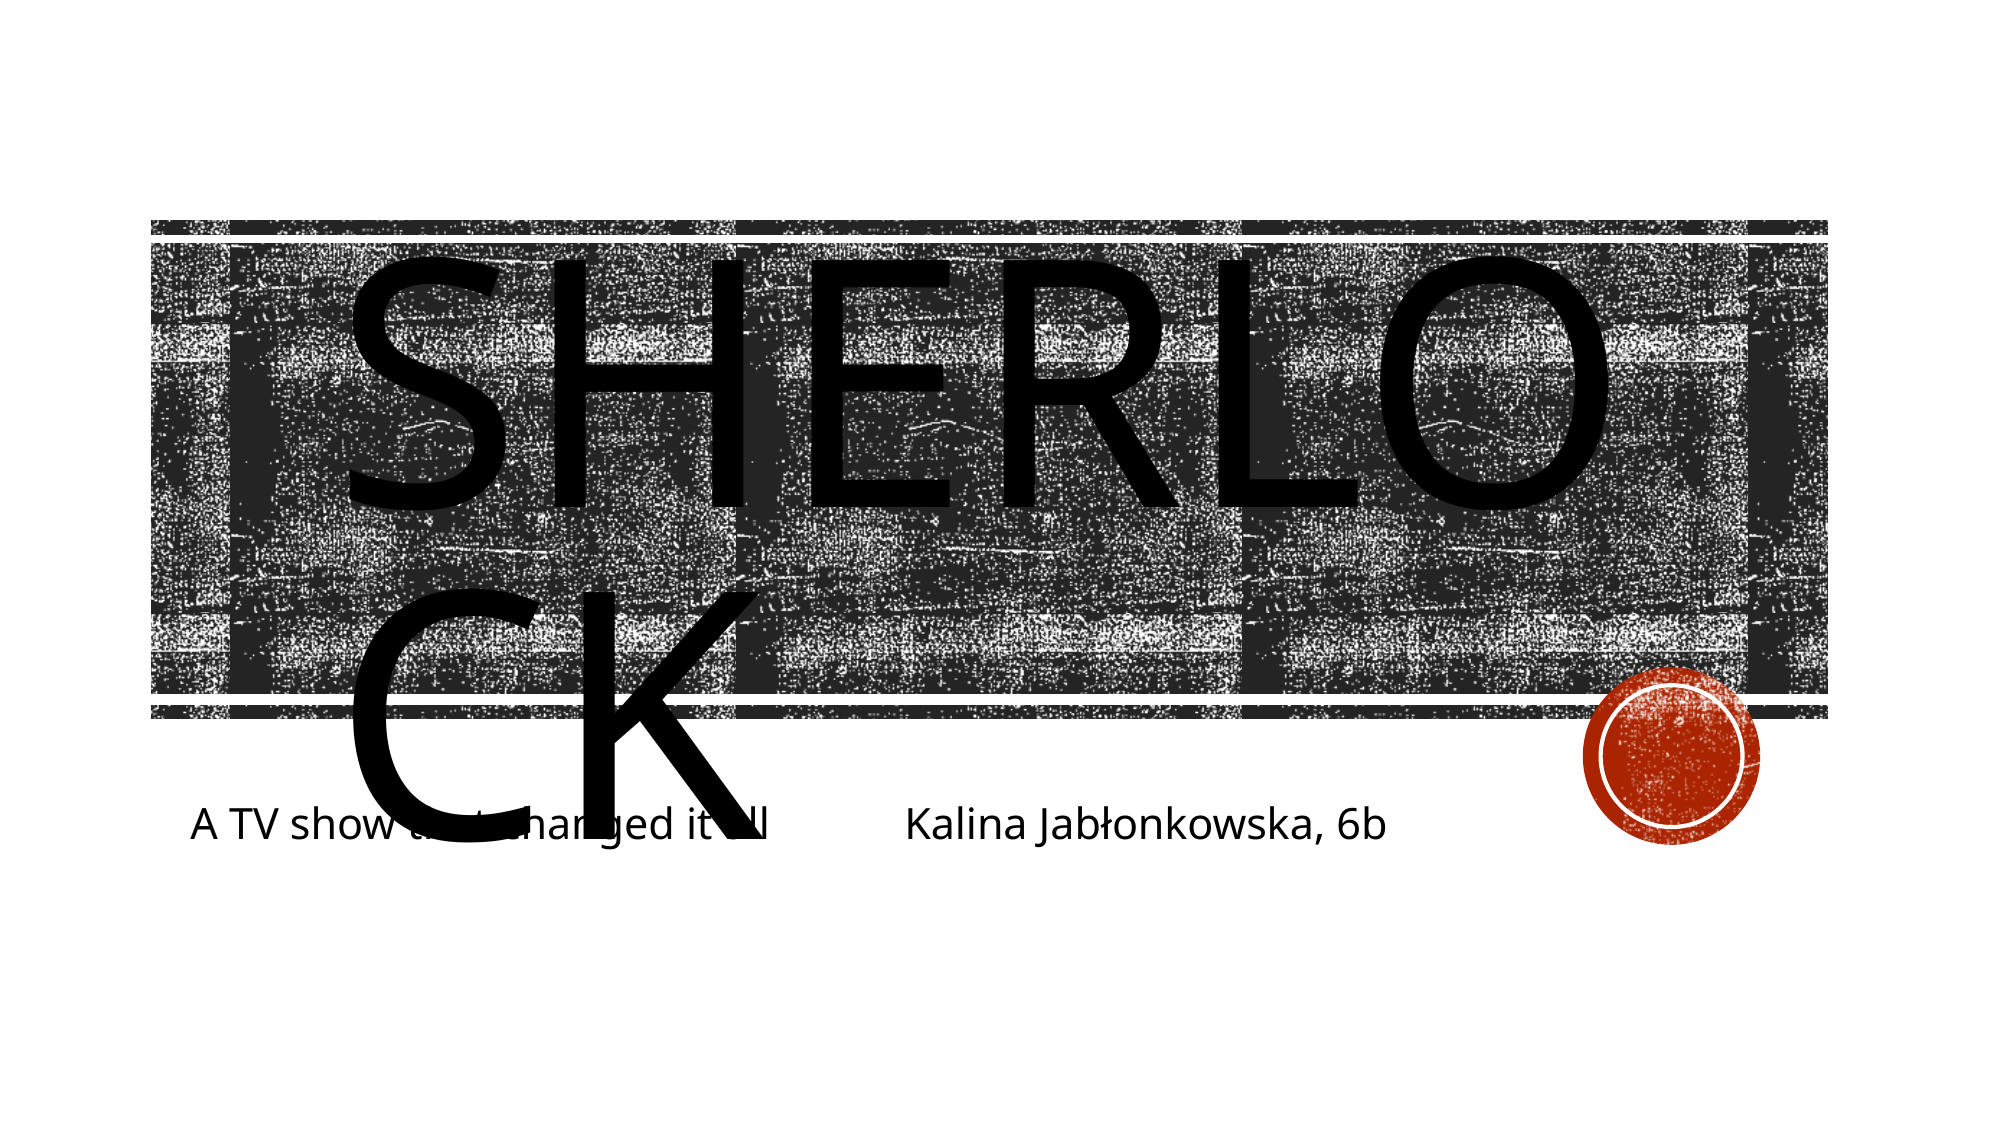

# SHERLOCK
A TV show that changed it all Kalina Jabłonkowska, 6b